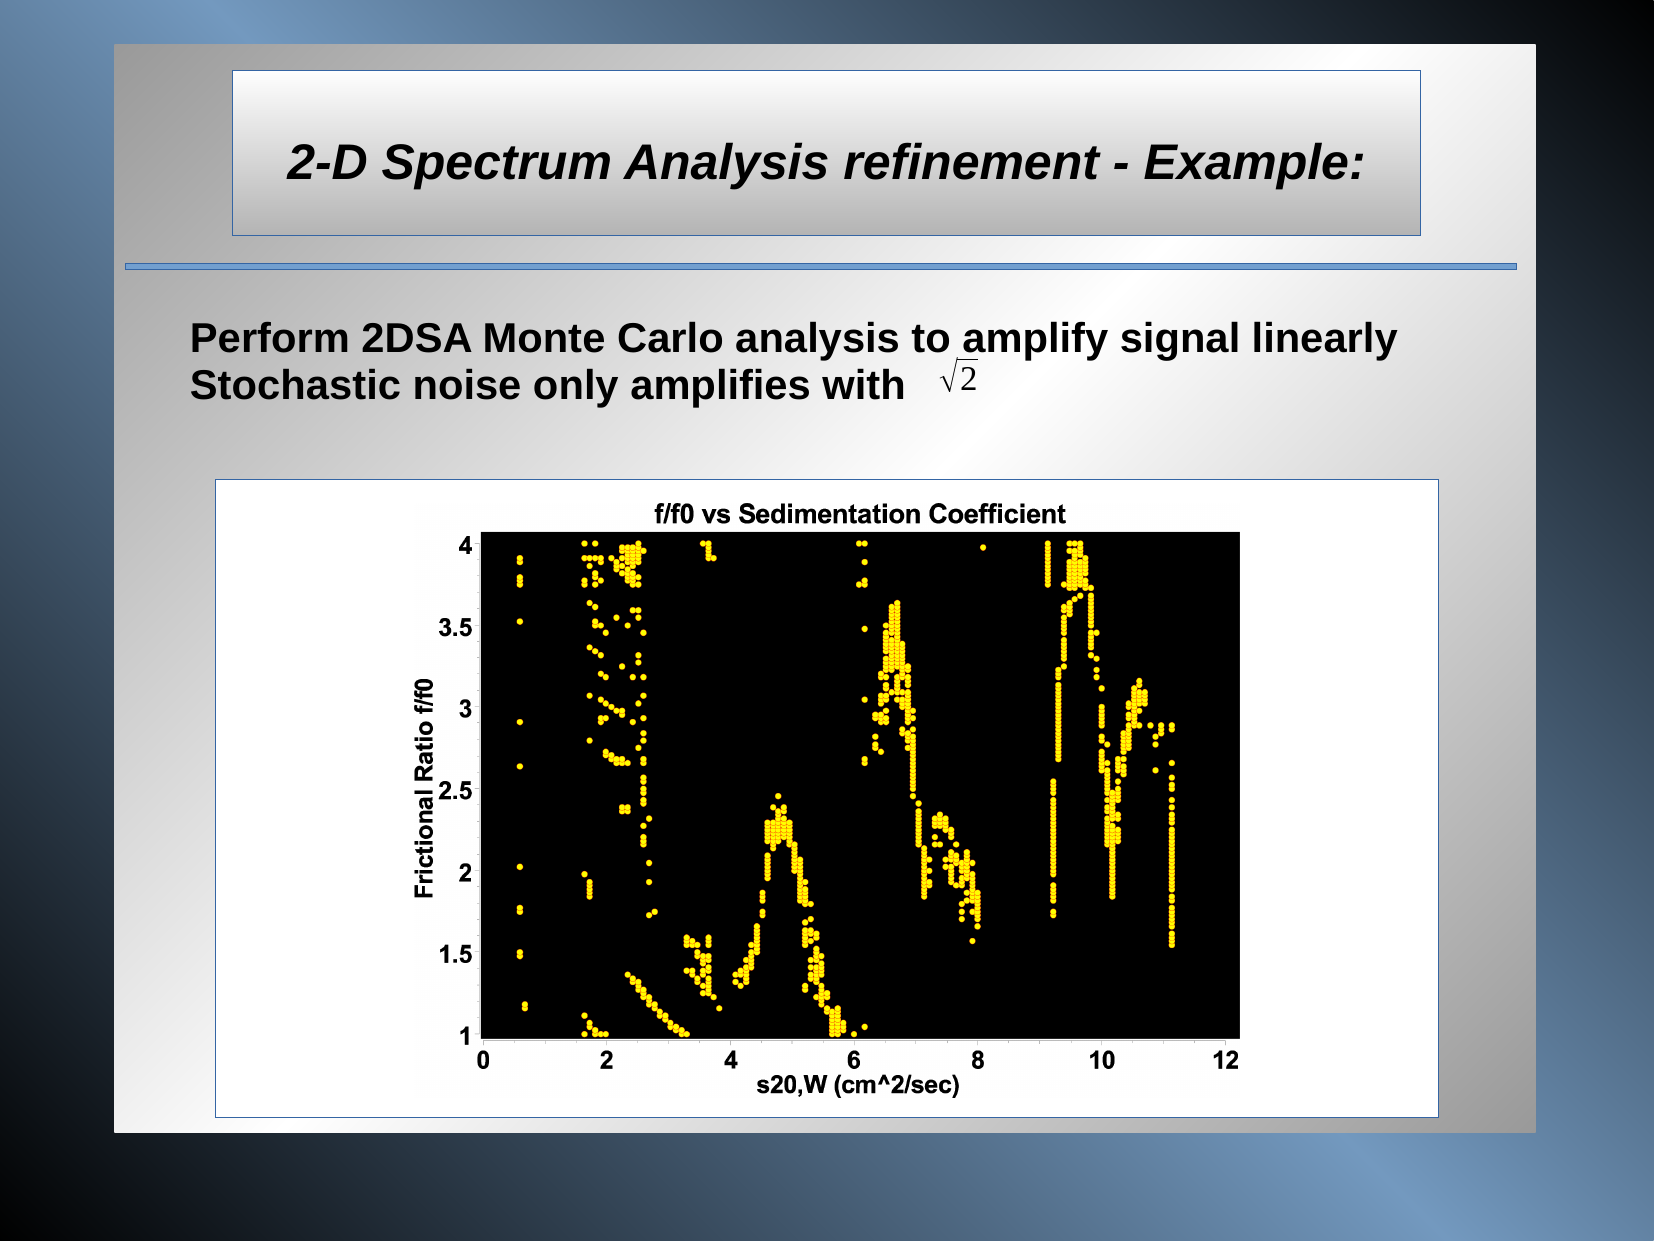

2-D Spectrum Analysis refinement - Example:
Perform 2DSA Monte Carlo analysis to amplify signal linearly
Stochastic noise only amplifies with